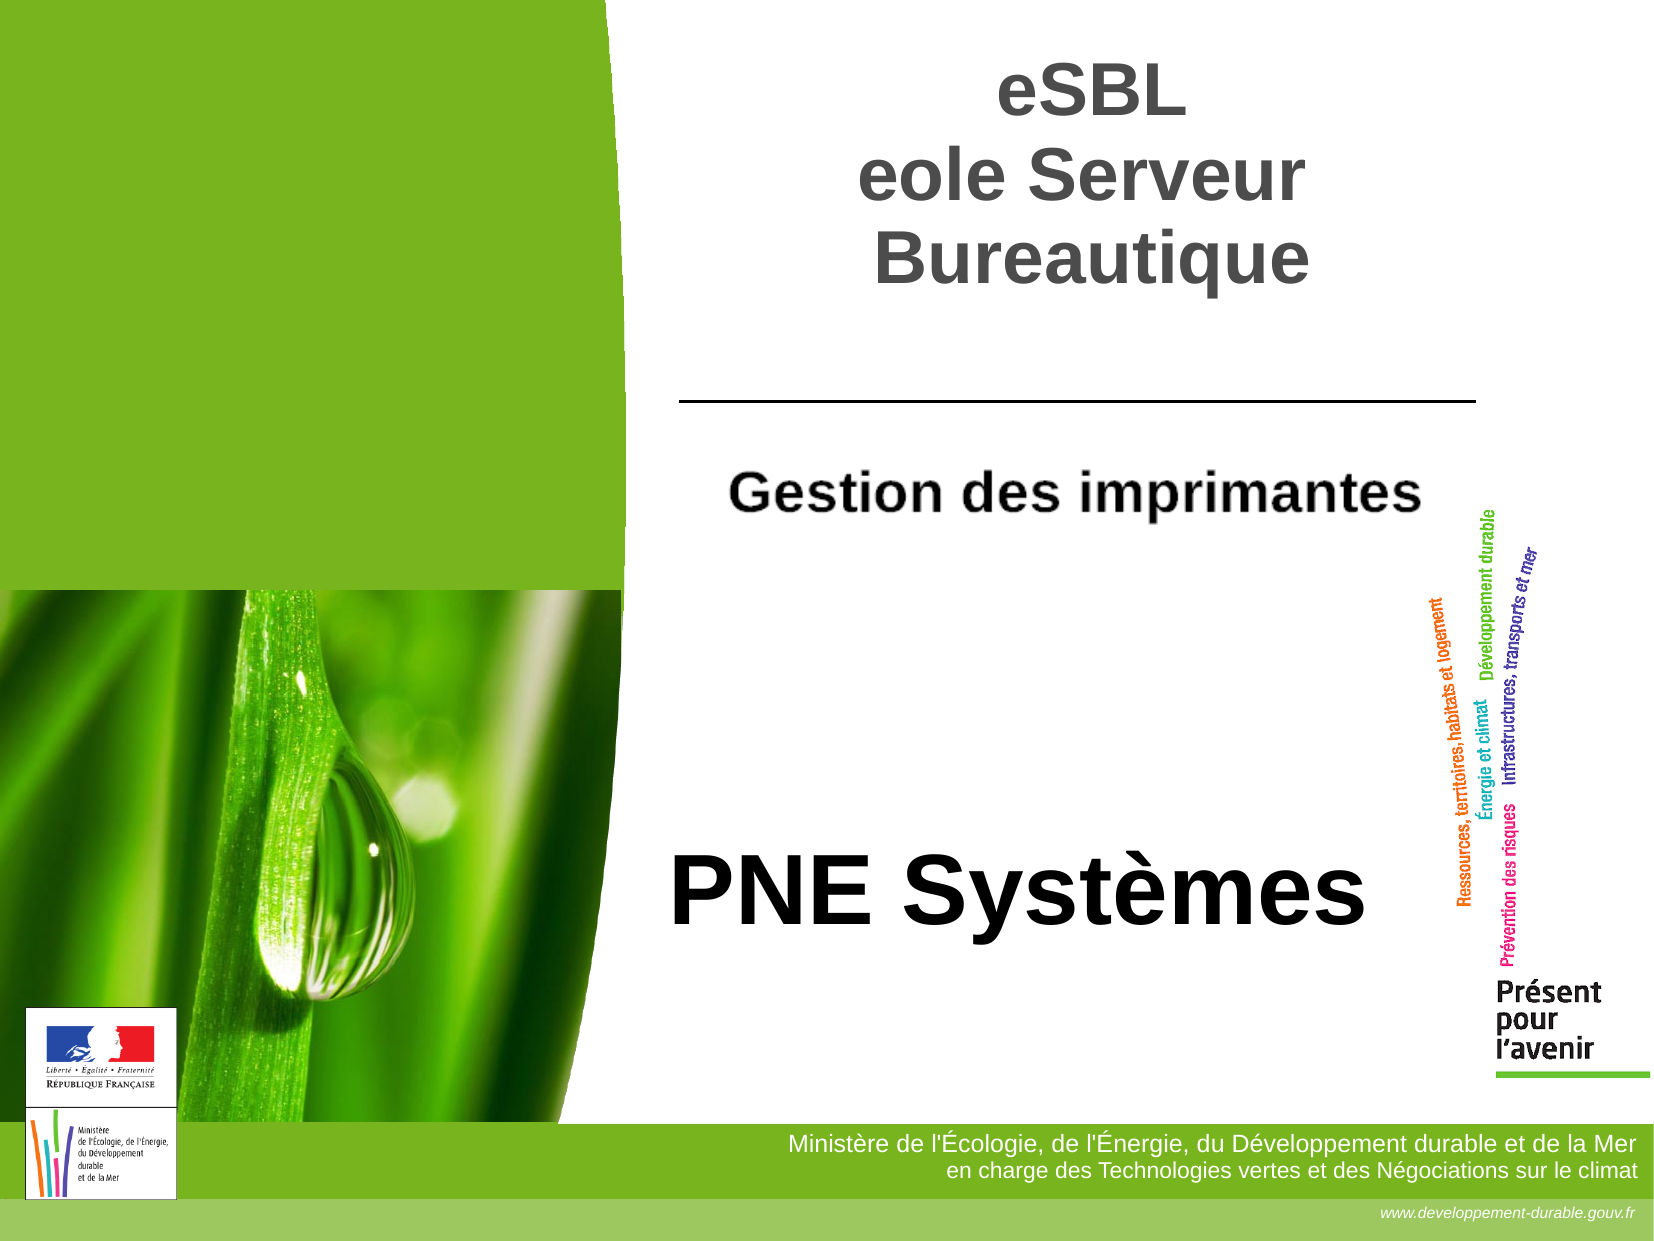

# eSBL eole Serveur Bureautique
PNE Systèmes